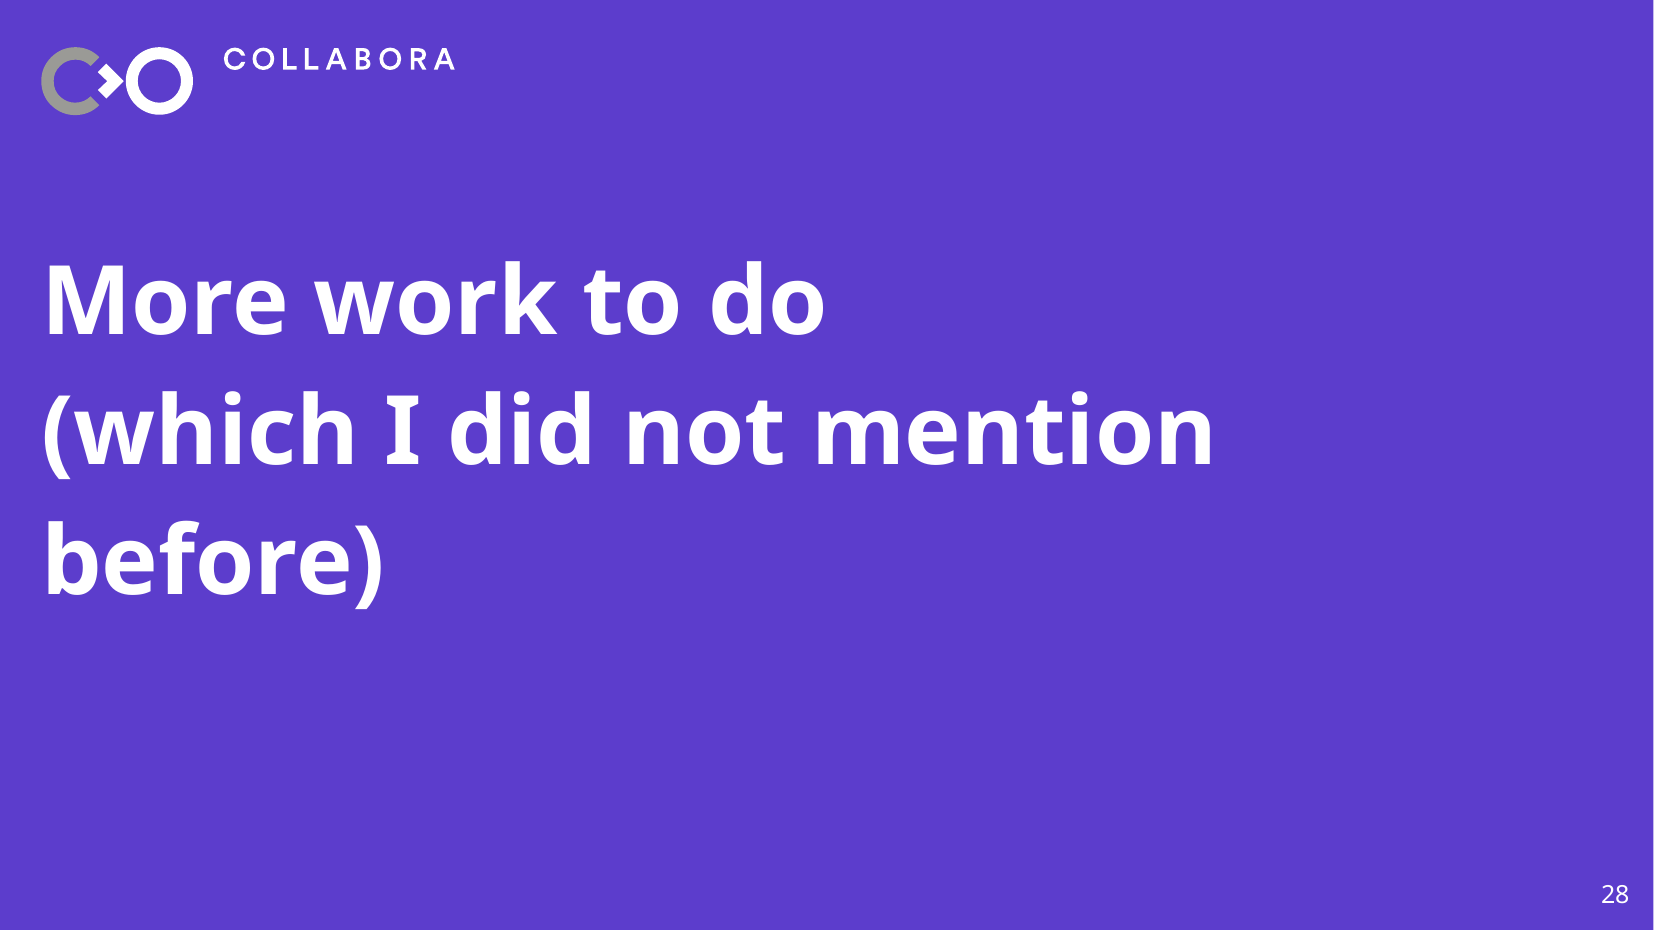

# More work to do (which I did not mention before)
28